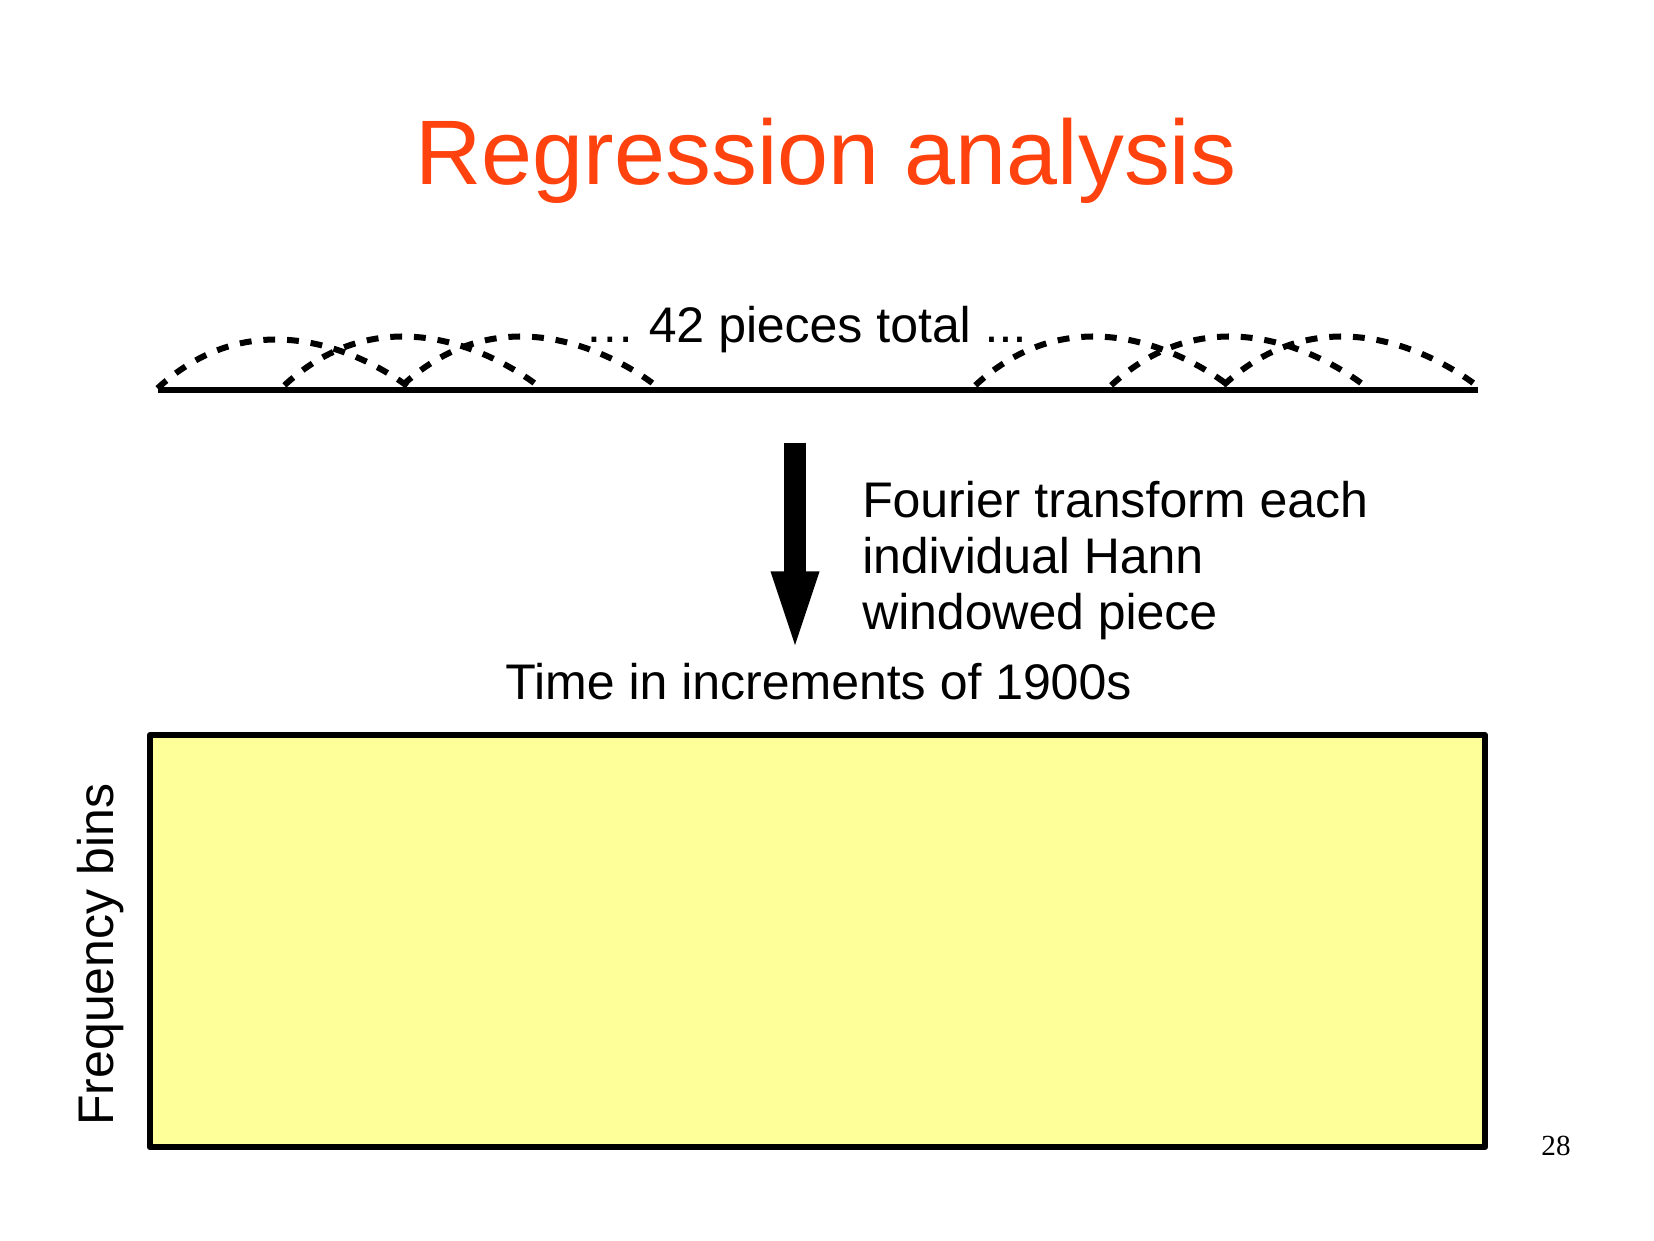

# Regression analysis
… 42 pieces total ...
Fourier transform each individual Hann windowed piece
Time in increments of 1900s
Frequency bins
28